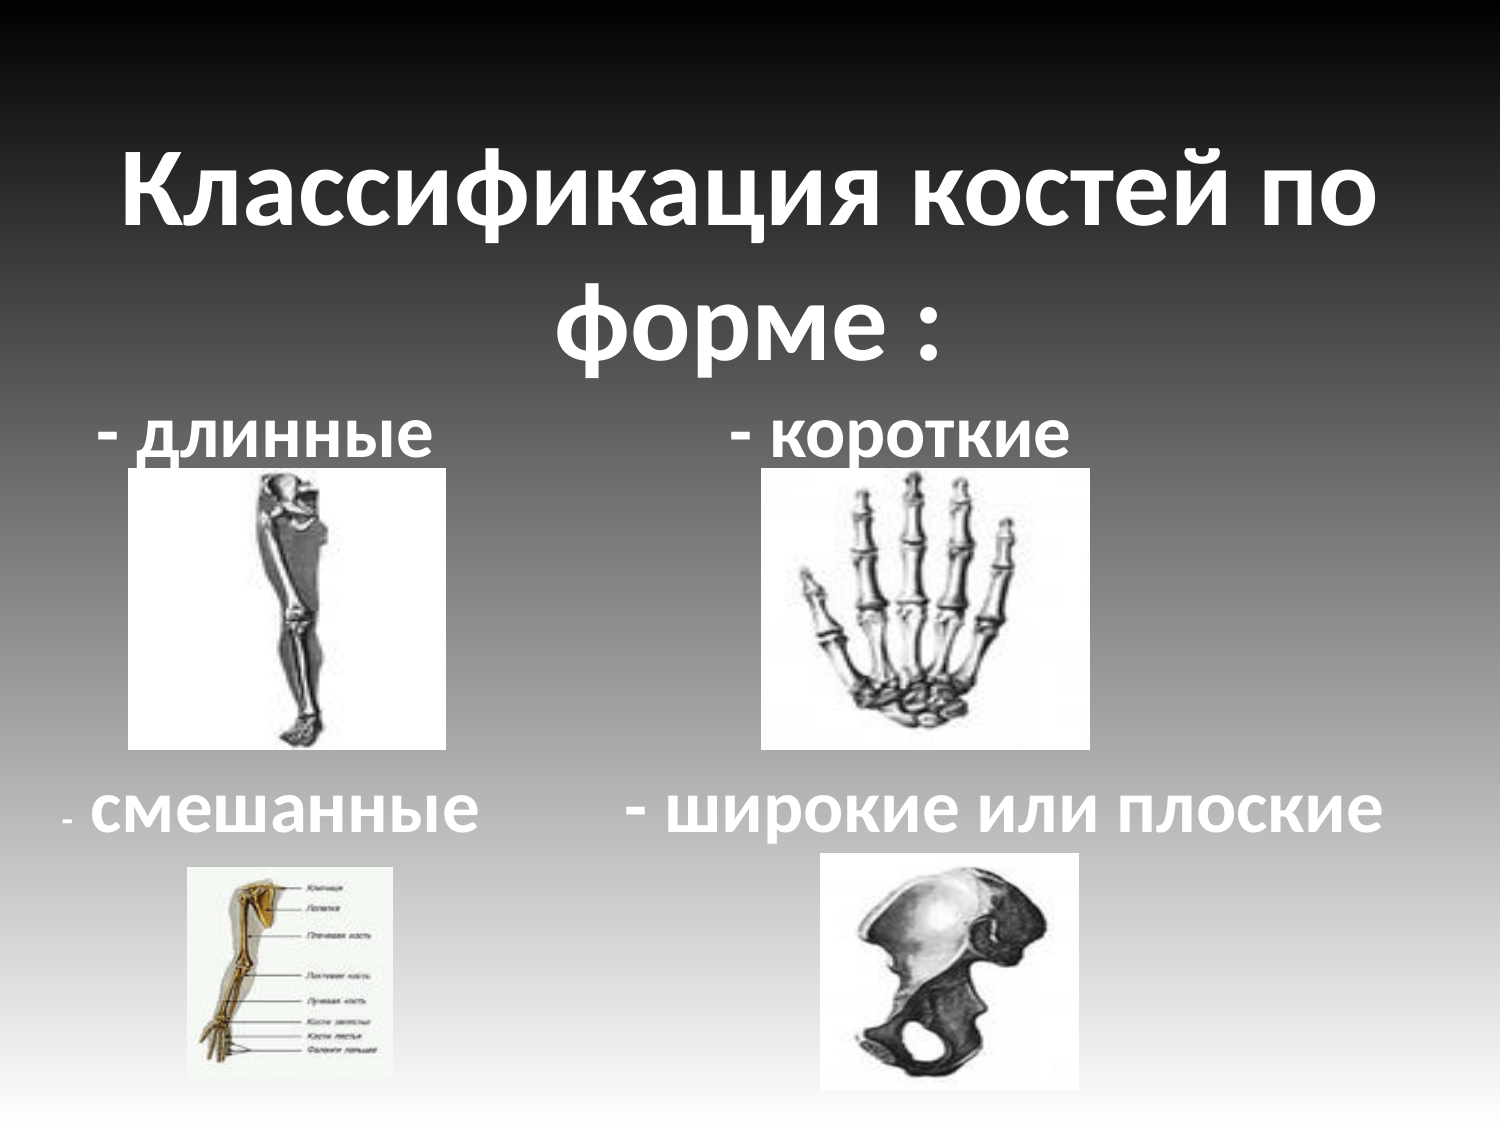

Классификация костей по форме :
- длинные
- короткие
- смешанные
- широкие или плоские